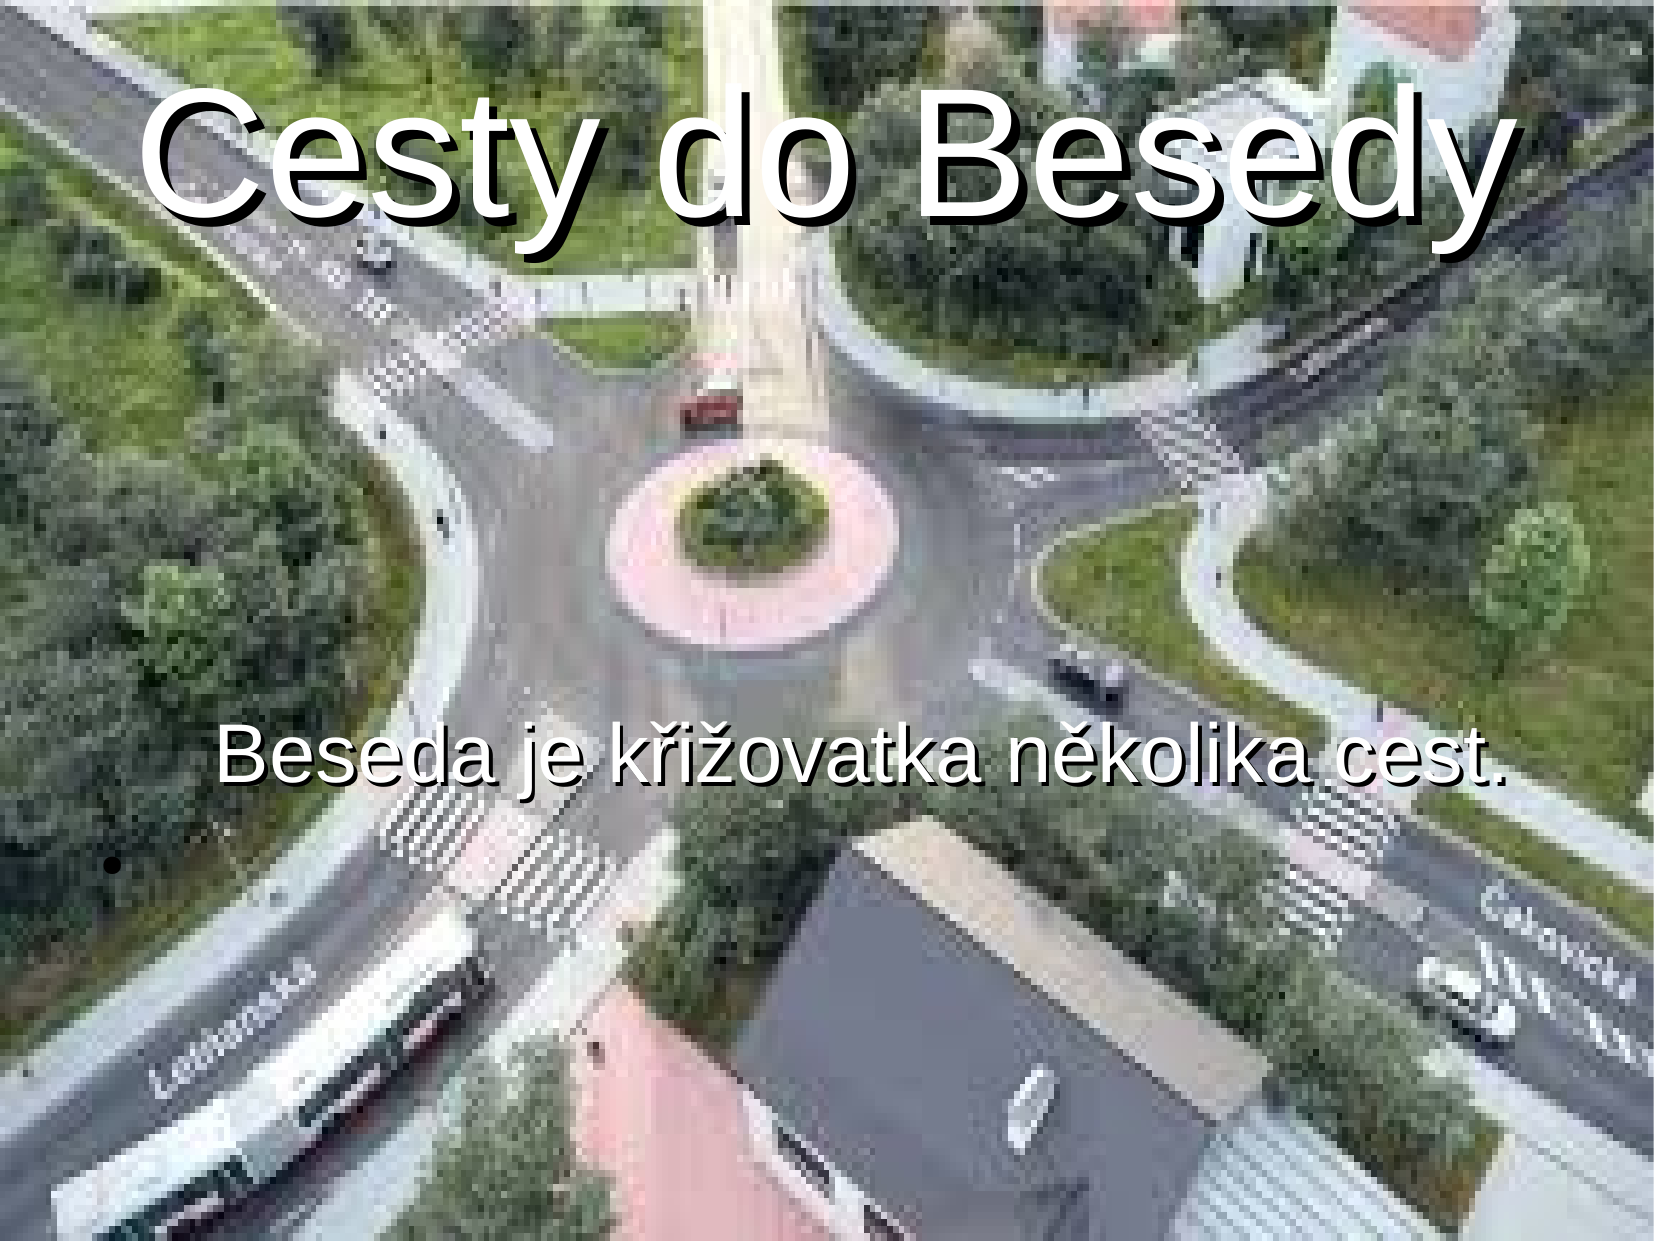

# Cesty do Besedy
Beseda je křižovatka několika cest.